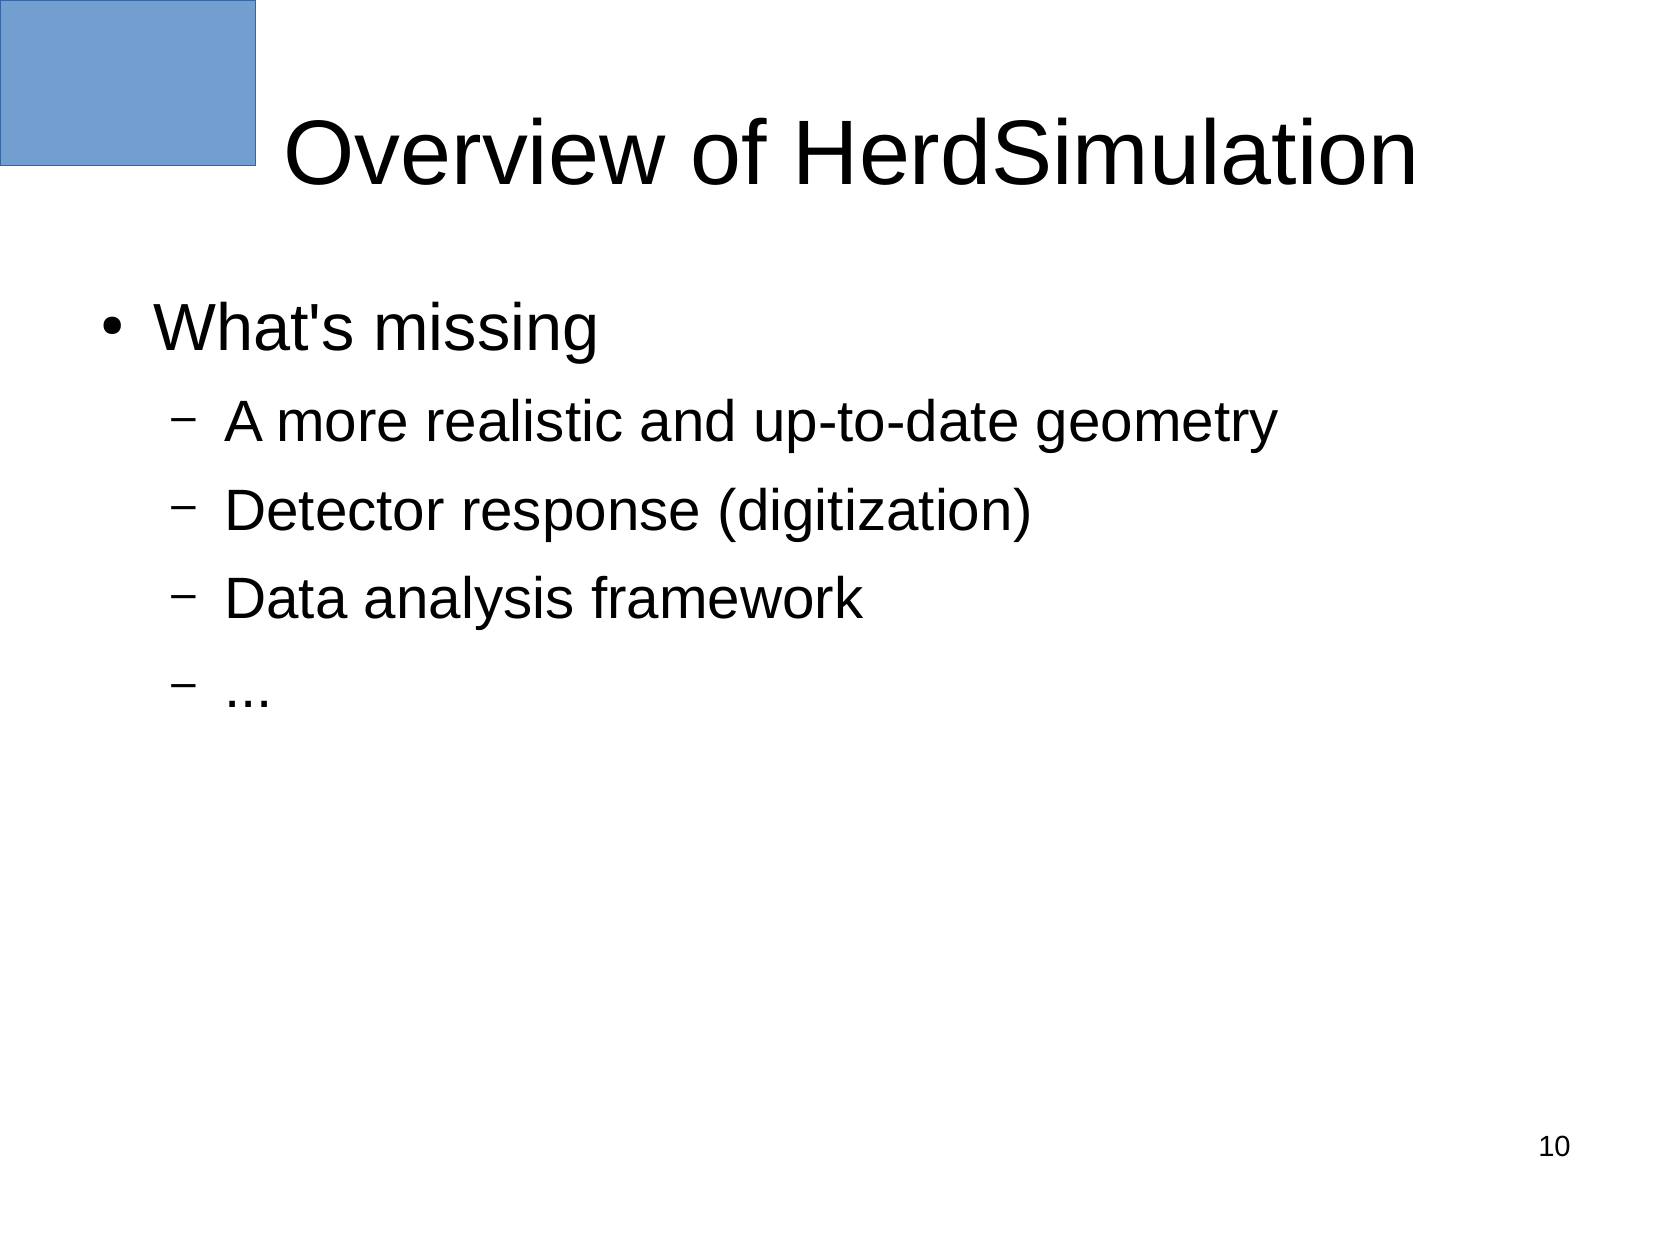

# Overview of HerdSimulation
What's missing
A more realistic and up-to-date geometry
Detector response (digitization)
Data analysis framework
...
10